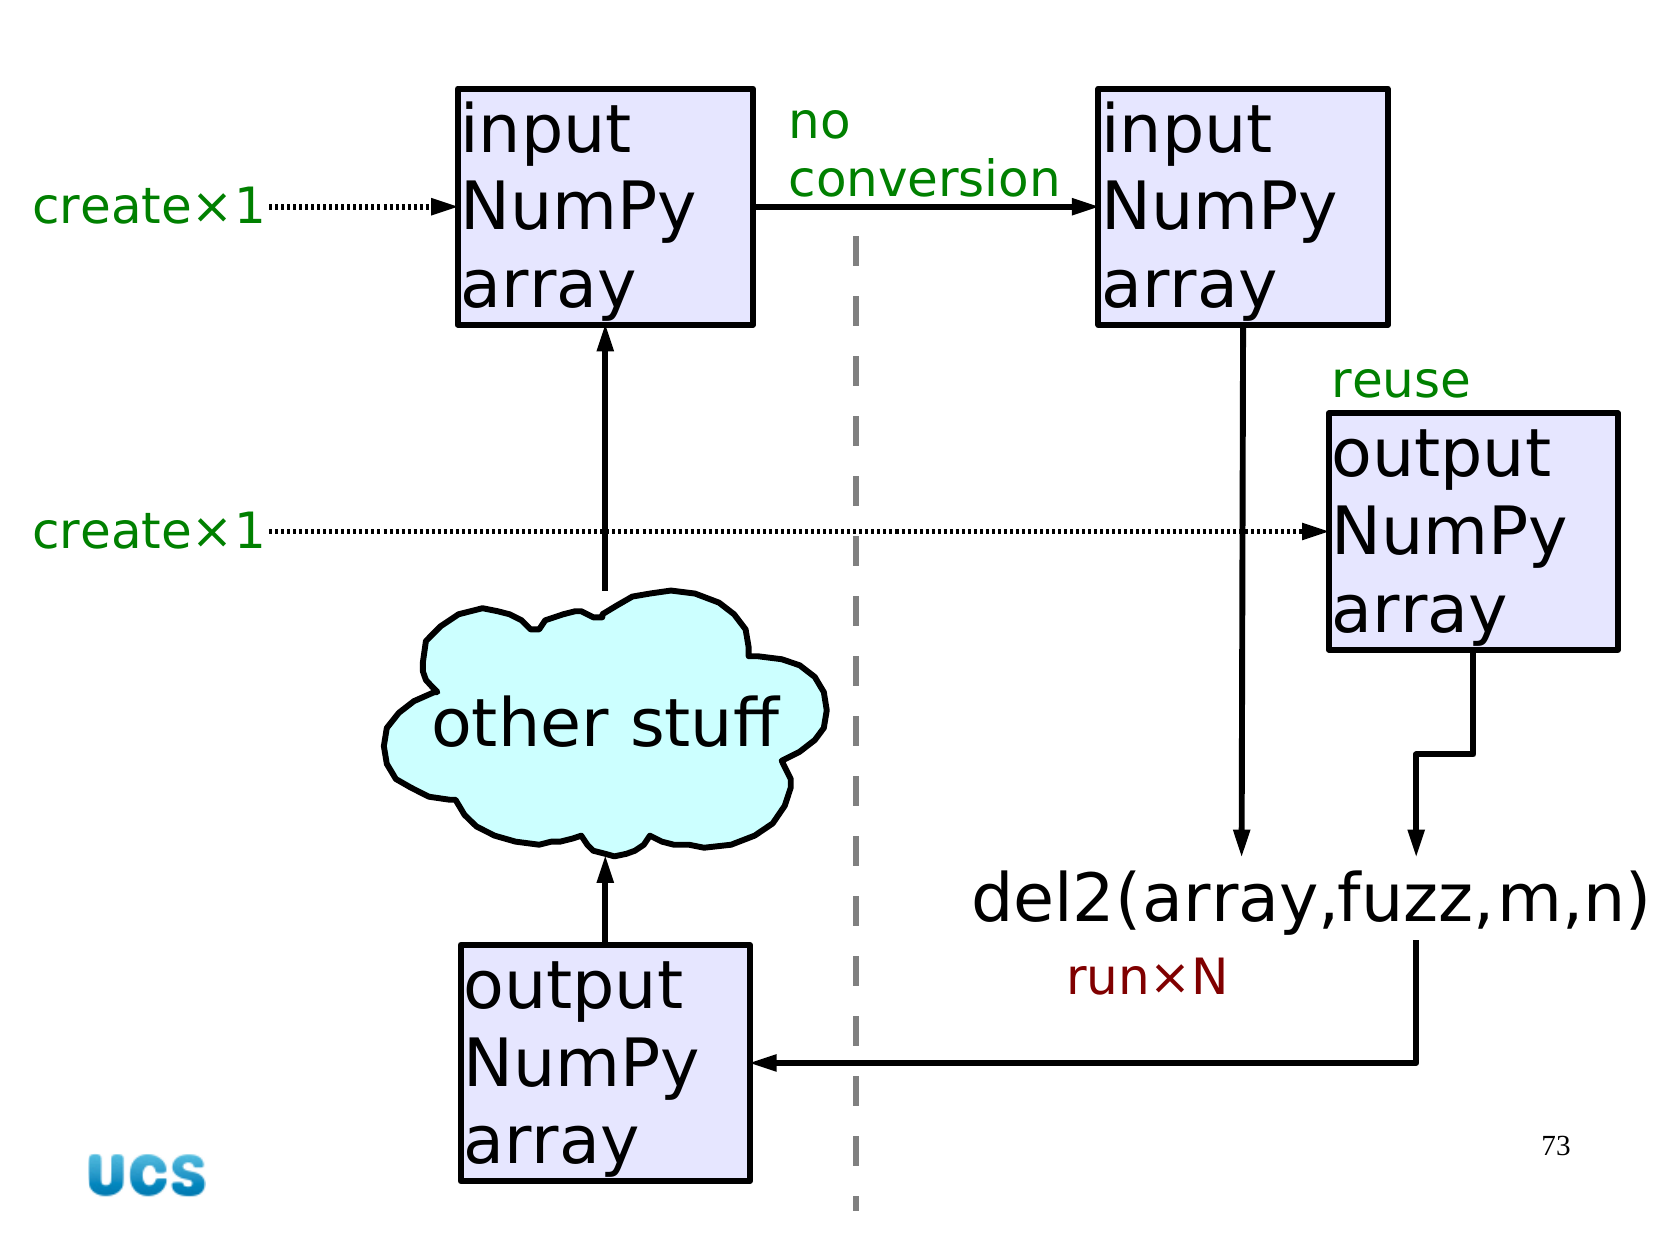

input
NumPy
array
input
NumPy
array
no
conversion
create×1
reuse
output
NumPy
array
create×1
other stuff
del2(
array,
fuzz,
m,n)
output
NumPy
array
run×N
73